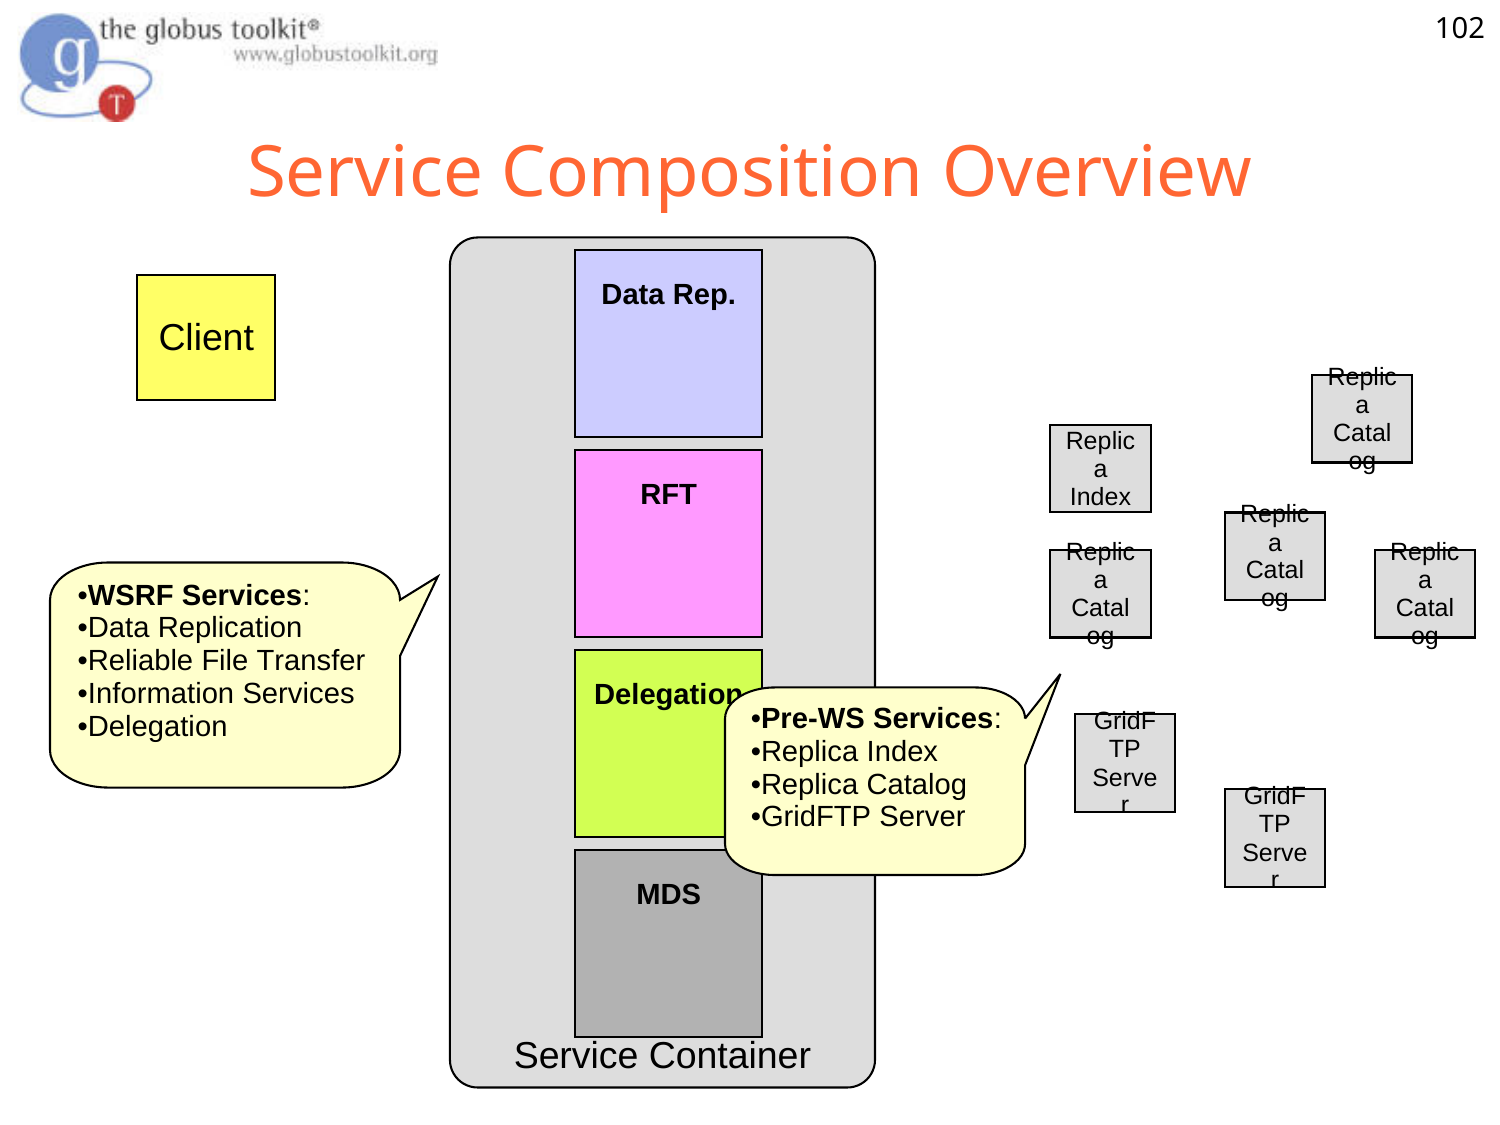

102
# Service Composition Overview
Data Rep.
Client
Replica
Catalog
Replica
Index
RFT
Replica
Catalog
Replica
Catalog
Replica
Catalog
WSRF Services:
Data Replication
Reliable File Transfer
Information Services
Delegation
Delegation
Pre-WS Services:
Replica Index
Replica Catalog
GridFTP Server
GridFTP
Server
GridFTP
Server
MDS
Service Container